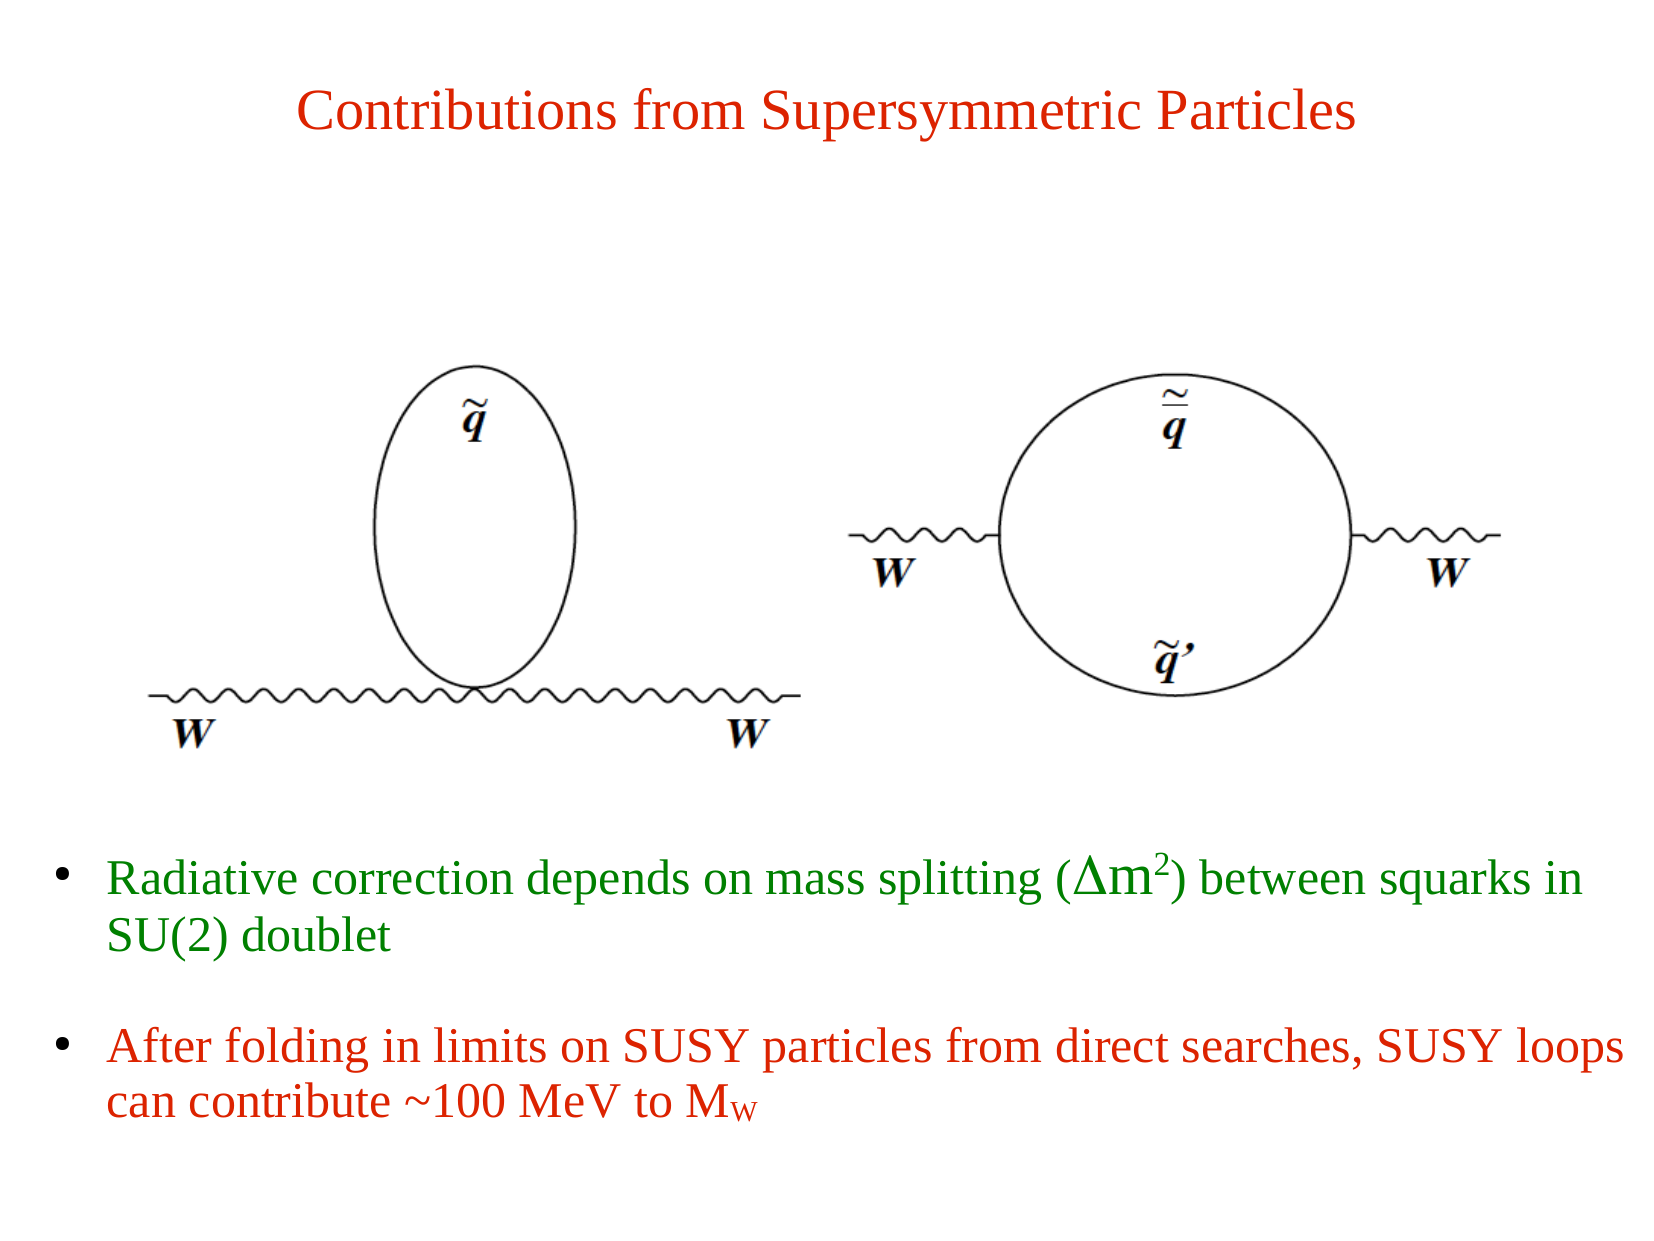

# Contributions from Supersymmetric Particles
Radiative correction depends on mass splitting (Δm2) between squarks in SU(2) doublet
After folding in limits on SUSY particles from direct searches, SUSY loops can contribute ~100 MeV to MW